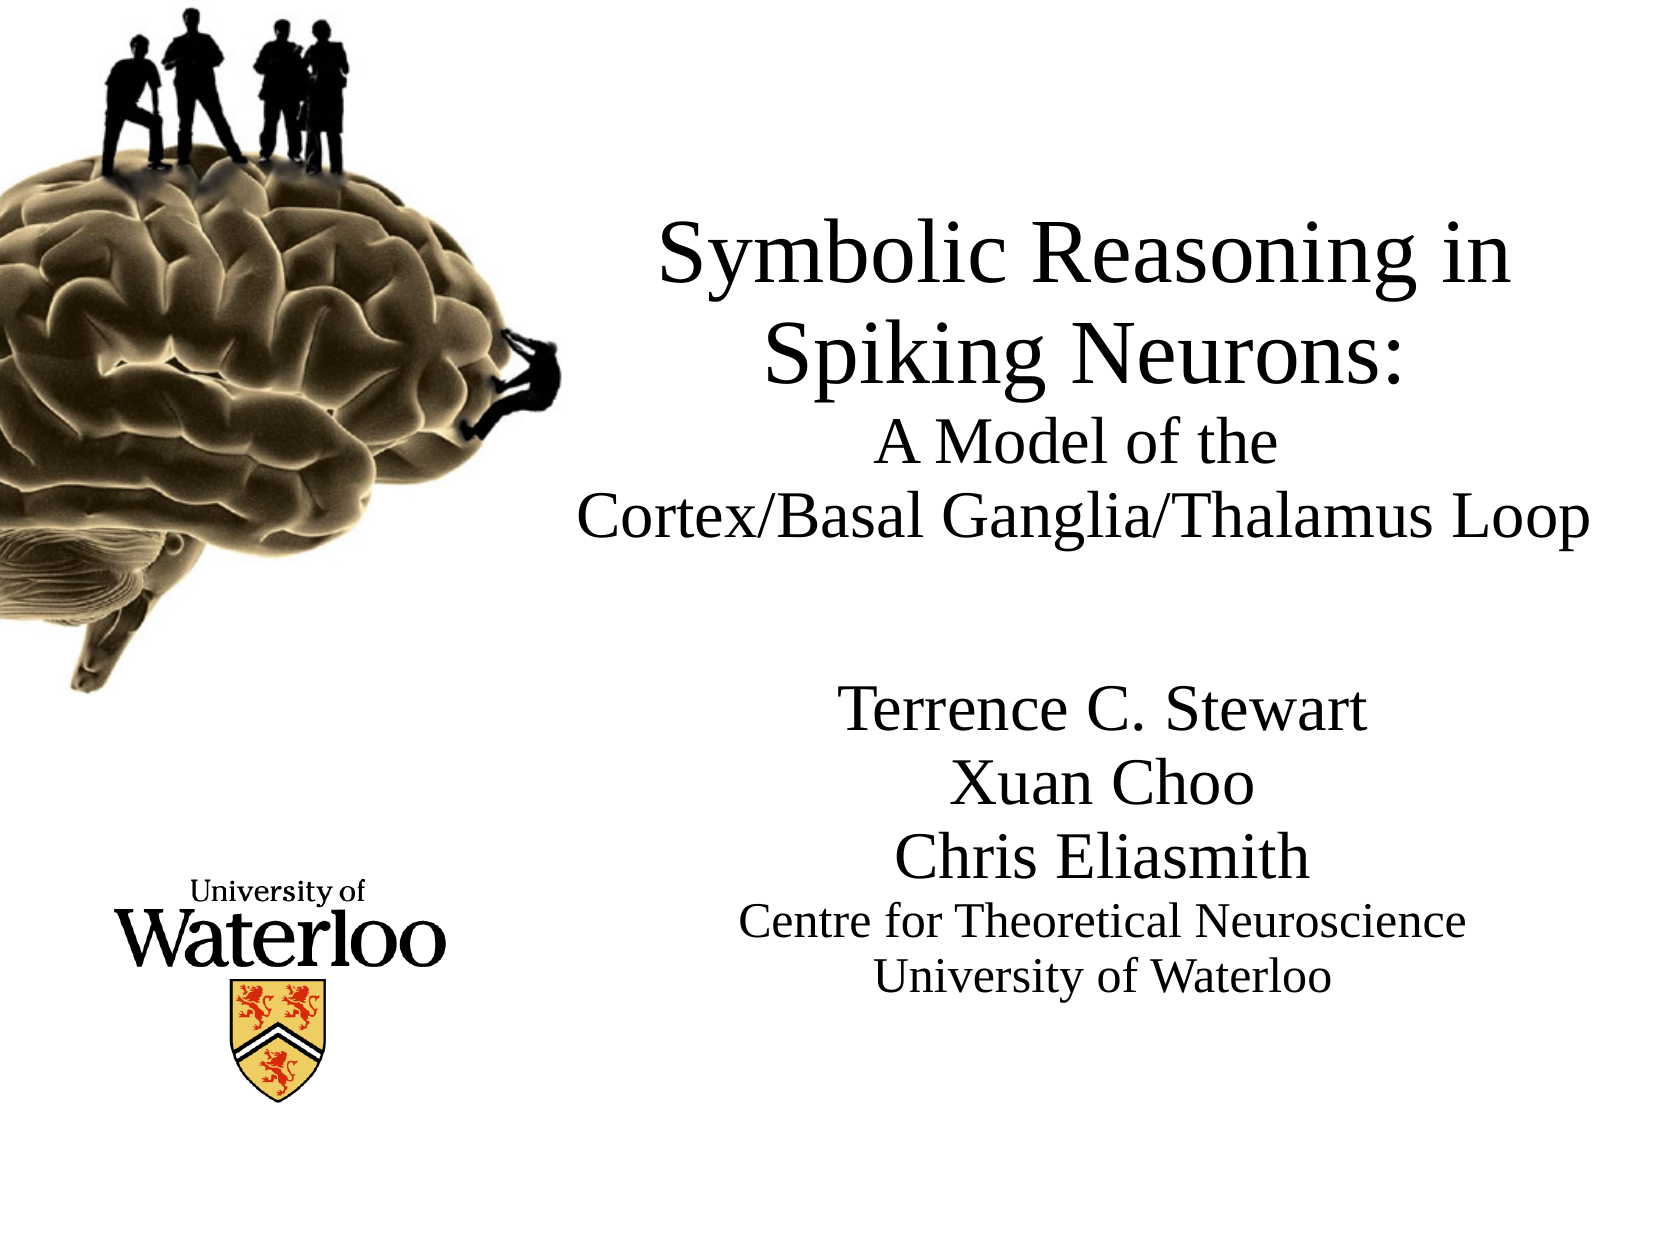

# Symbolic Reasoning in Spiking Neurons: A Model of the Cortex/Basal Ganglia/Thalamus Loop
Terrence C. Stewart
Xuan Choo
Chris Eliasmith
Centre for Theoretical Neuroscience
University of Waterloo